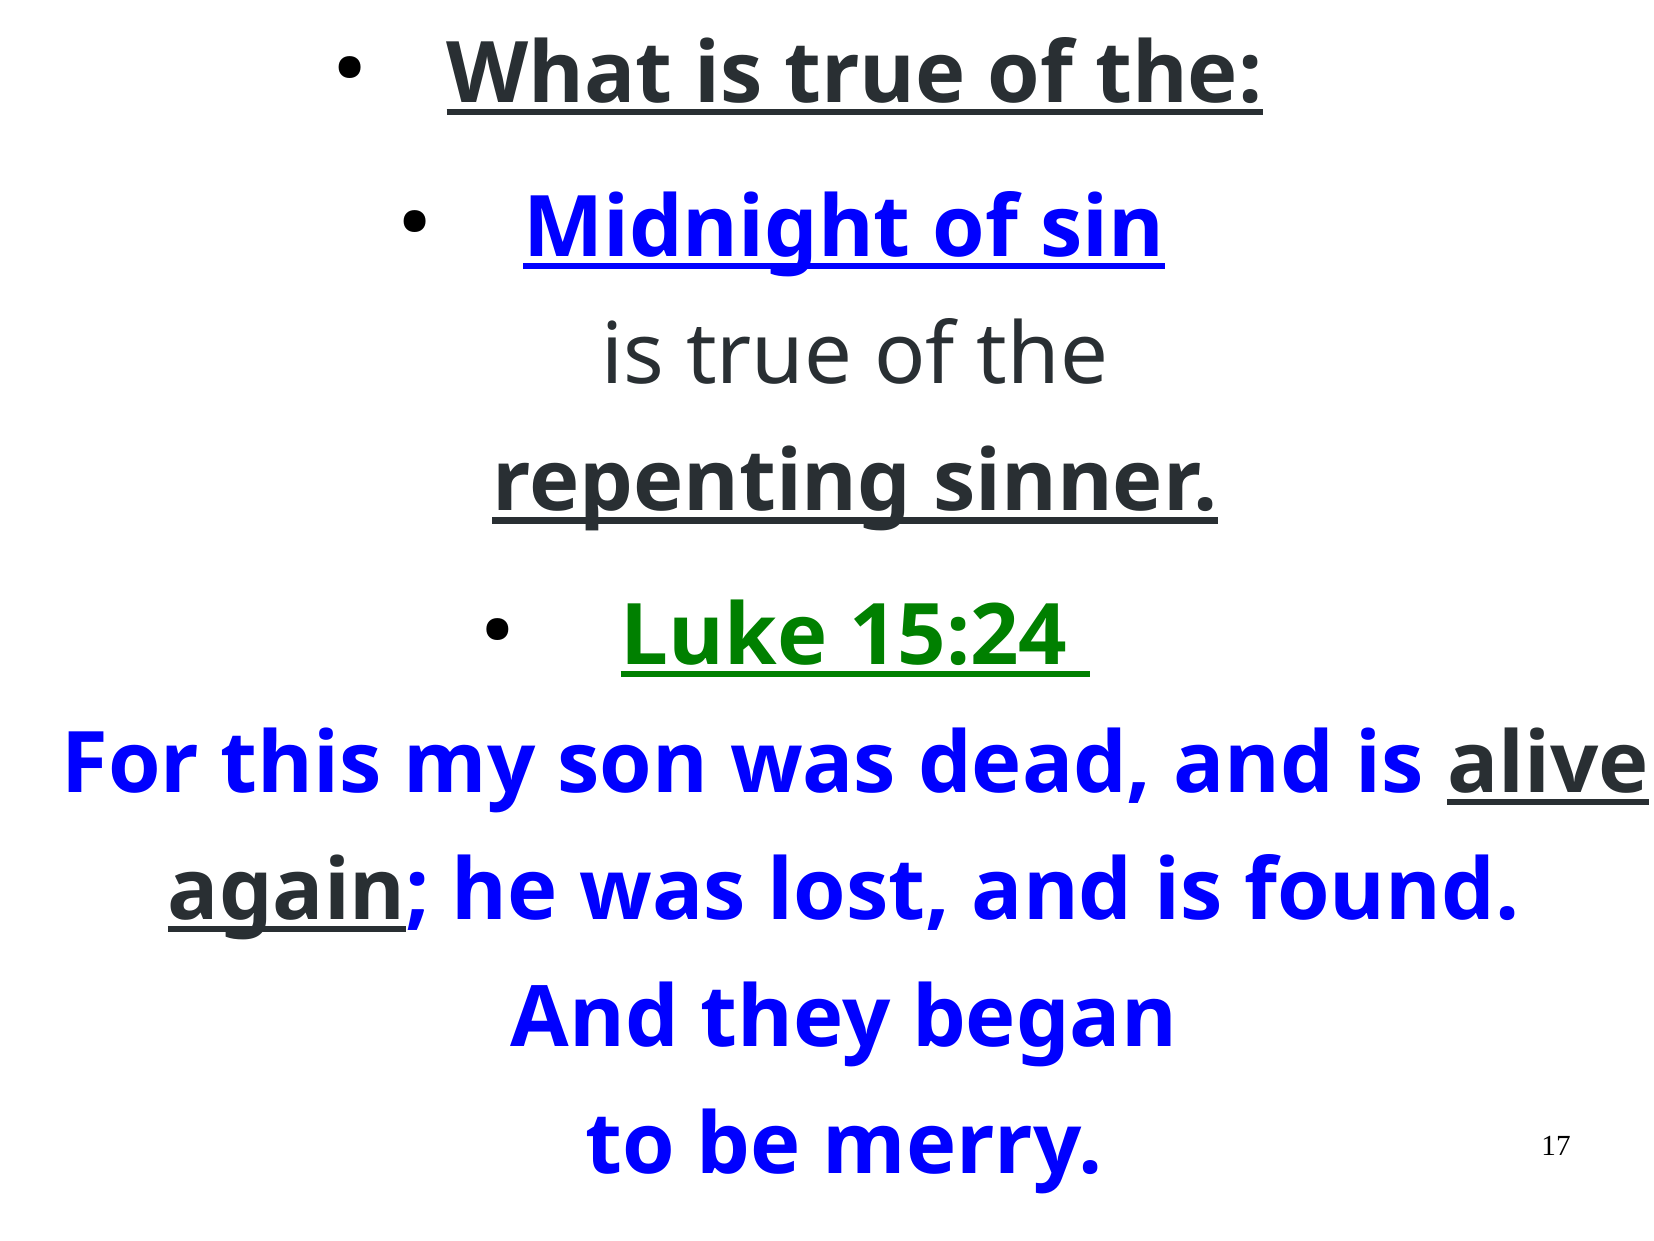

# What is true of the:
Midnight of sin
is true of the
repenting sinner.
Luke 15:24
For this my son was dead, and is alive again; he was lost, and is found.
And they began
to be merry.
17